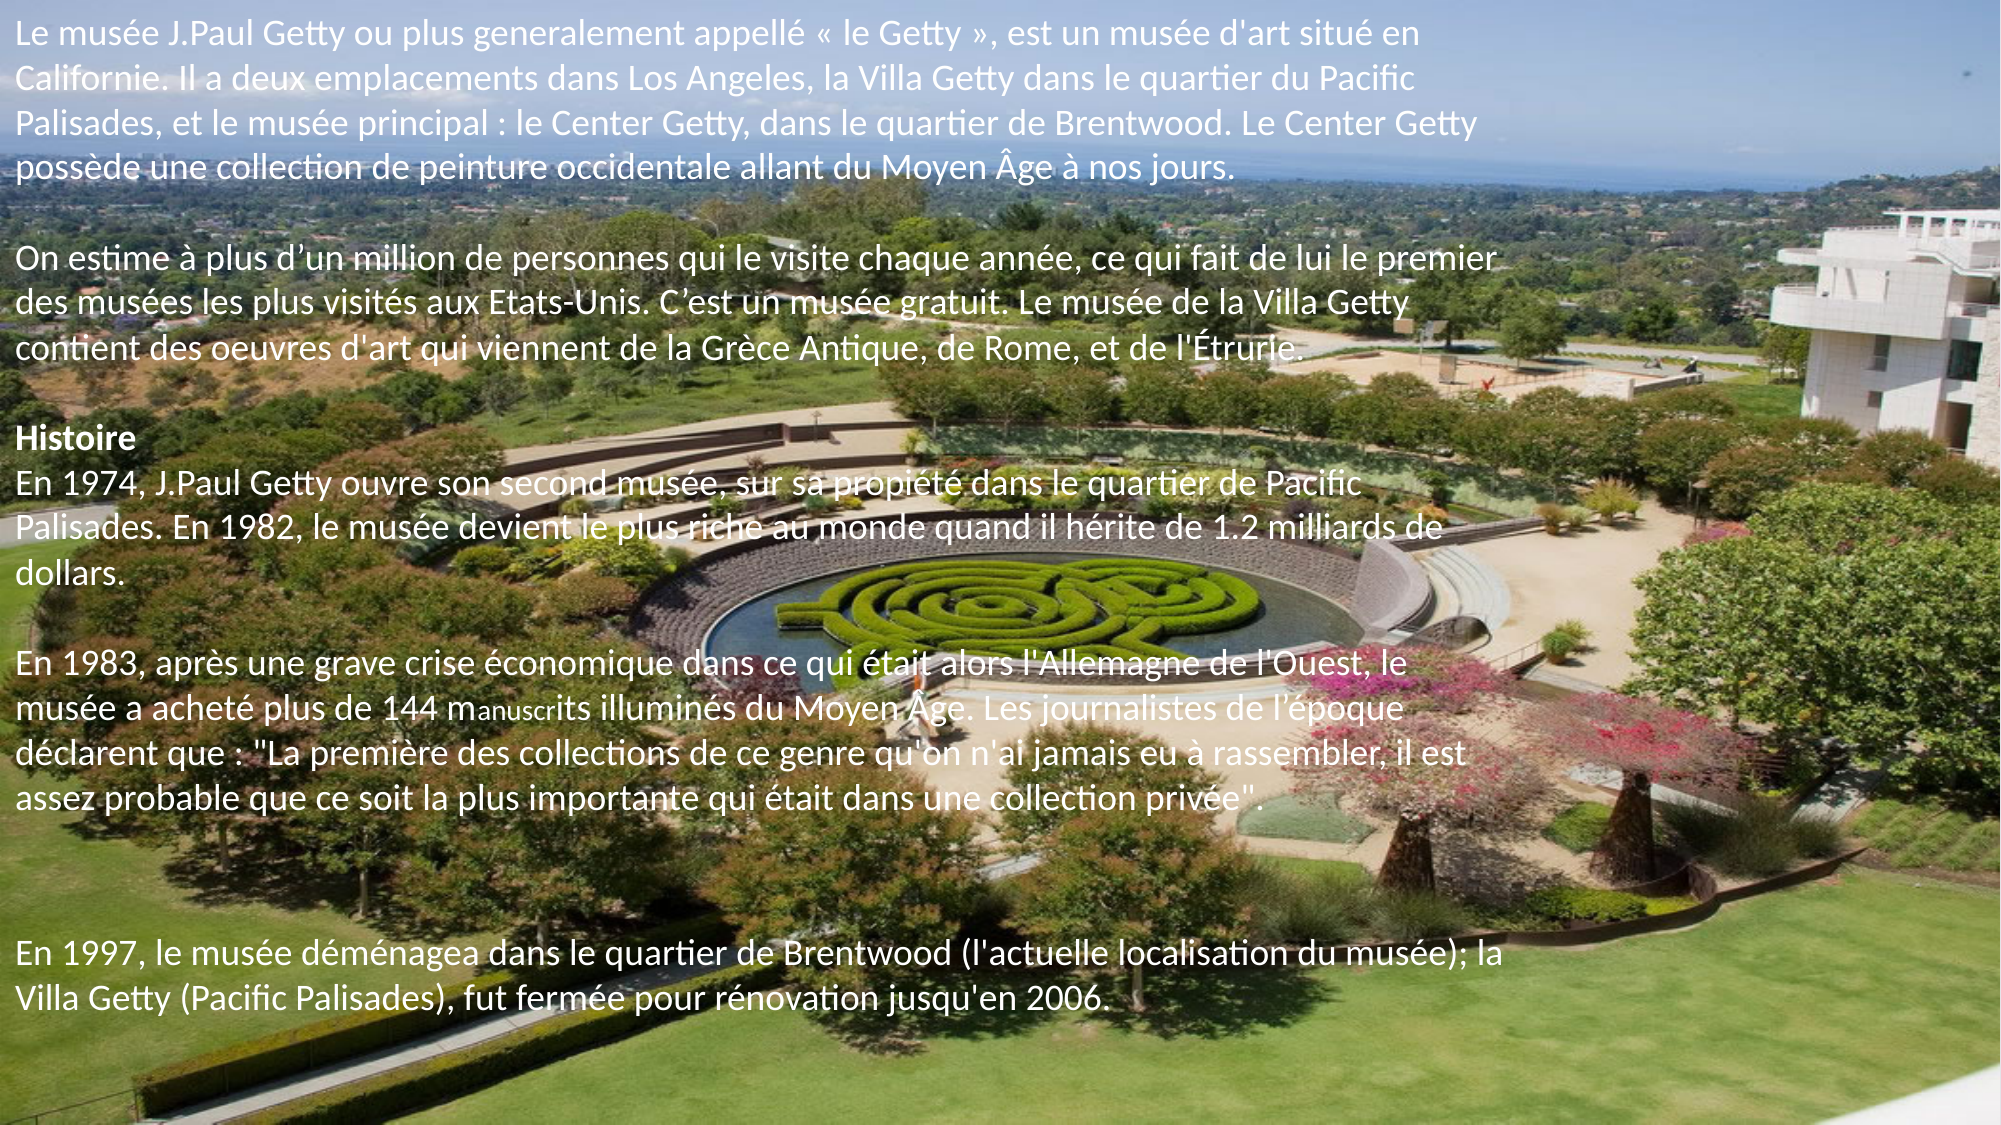

Le musée J.Paul Getty ou plus generalement appellé « le Getty », est un musée d'art situé en Californie. Il a deux emplacements dans Los Angeles, la Villa Getty dans le quartier du Pacific Palisades, et le musée principal : le Center Getty, dans le quartier de Brentwood. Le Center Getty possède une collection de peinture occidentale allant du Moyen Âge à nos jours.
On estime à plus d’un million de personnes qui le visite chaque année, ce qui fait de lui le premier des musées les plus visités aux Etats-Unis. C’est un musée gratuit. Le musée de la Villa Getty contient des oeuvres d'art qui viennent de la Grèce Antique, de Rome, et de l'Étrurie.
Histoire
En 1974, J.Paul Getty ouvre son second musée, sur sa propiété dans le quartier de Pacific Palisades. En 1982, le musée devient le plus riche au monde quand il hérite de 1.2 milliards de dollars.
En 1983, après une grave crise économique dans ce qui était alors l'Allemagne de l'Ouest, le musée a acheté plus de 144 manuscrits illuminés du Moyen Âge. Les journalistes de l’époque déclarent que : "La première des collections de ce genre qu'on n'ai jamais eu à rassembler, il est assez probable que ce soit la plus importante qui était dans une collection privée".
En 1997, le musée déménagea dans le quartier de Brentwood (l'actuelle localisation du musée); la Villa Getty (Pacific Palisades), fut fermée pour rénovation jusqu'en 2006.
# Les musées